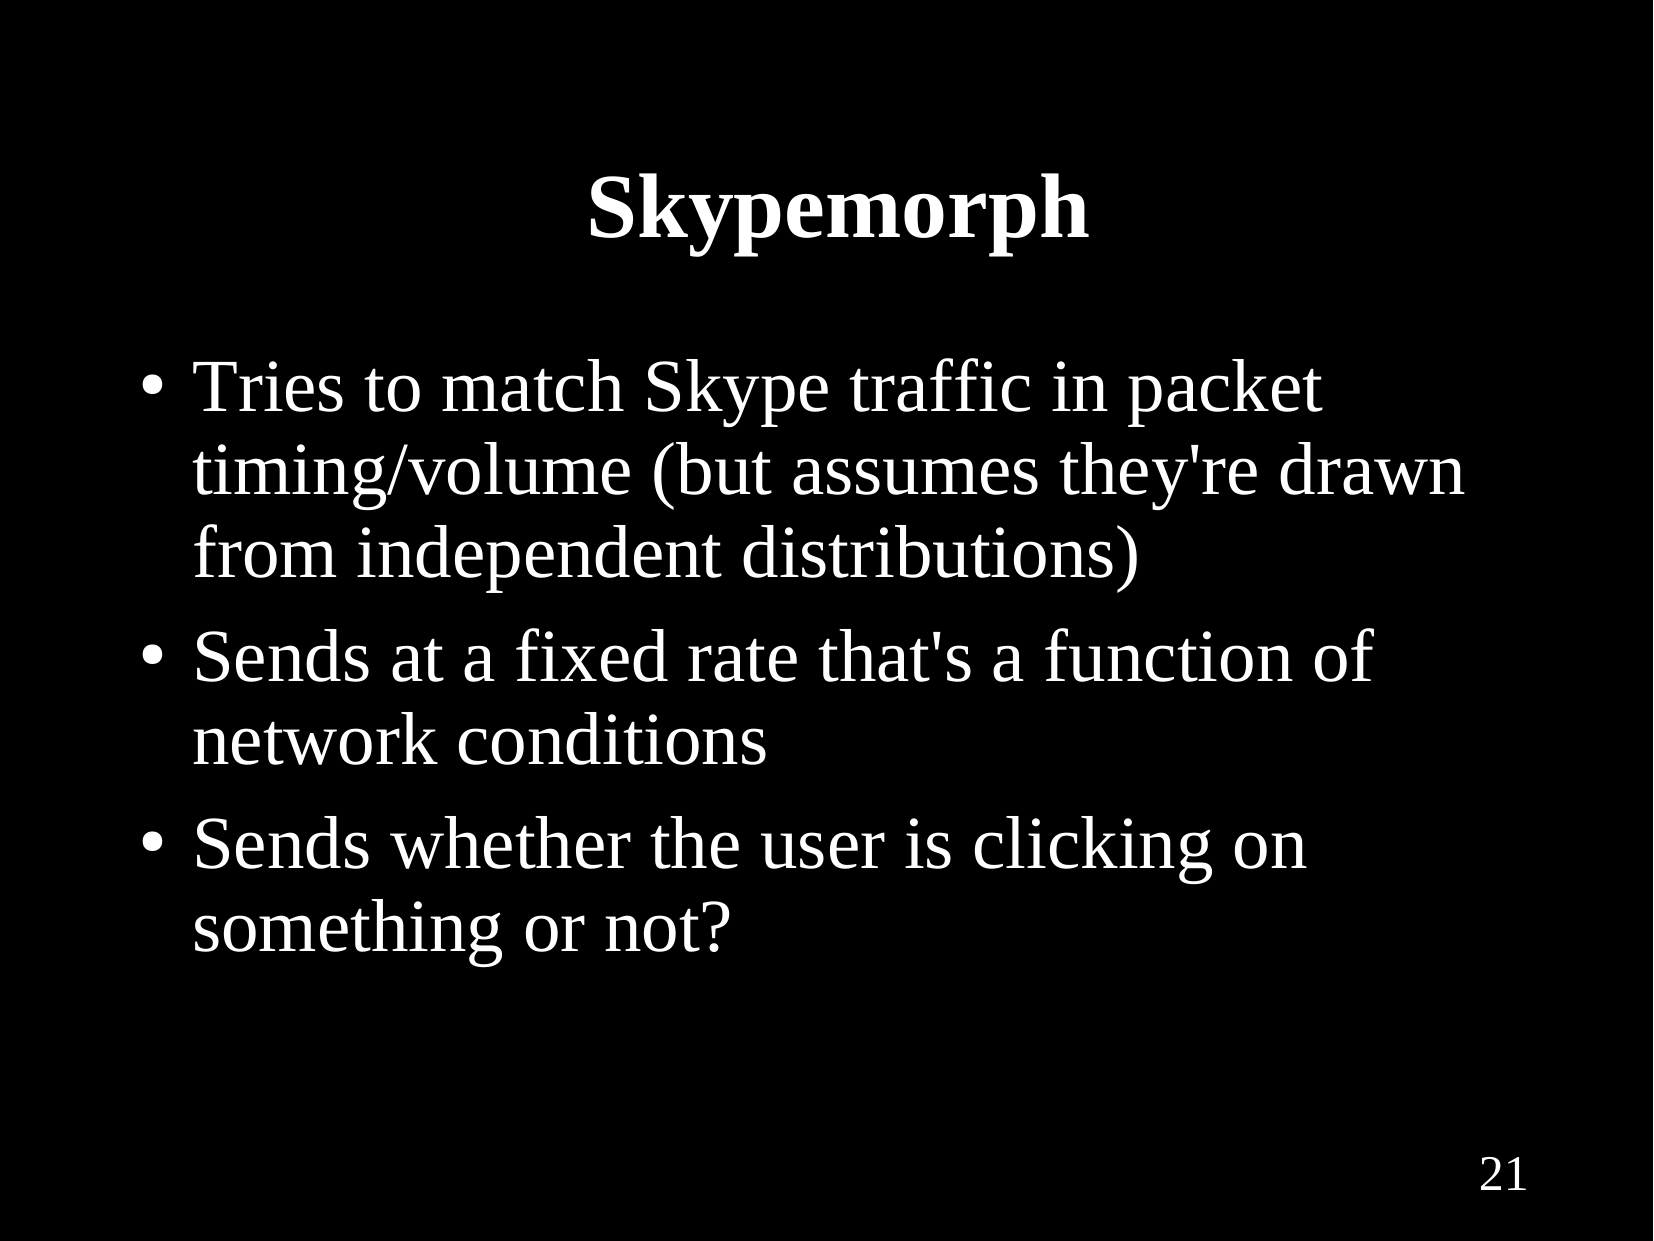

# Skypemorph
Tries to match Skype traffic in packet timing/volume (but assumes they're drawn from independent distributions)
Sends at a fixed rate that's a function of network conditions
Sends whether the user is clicking on something or not?